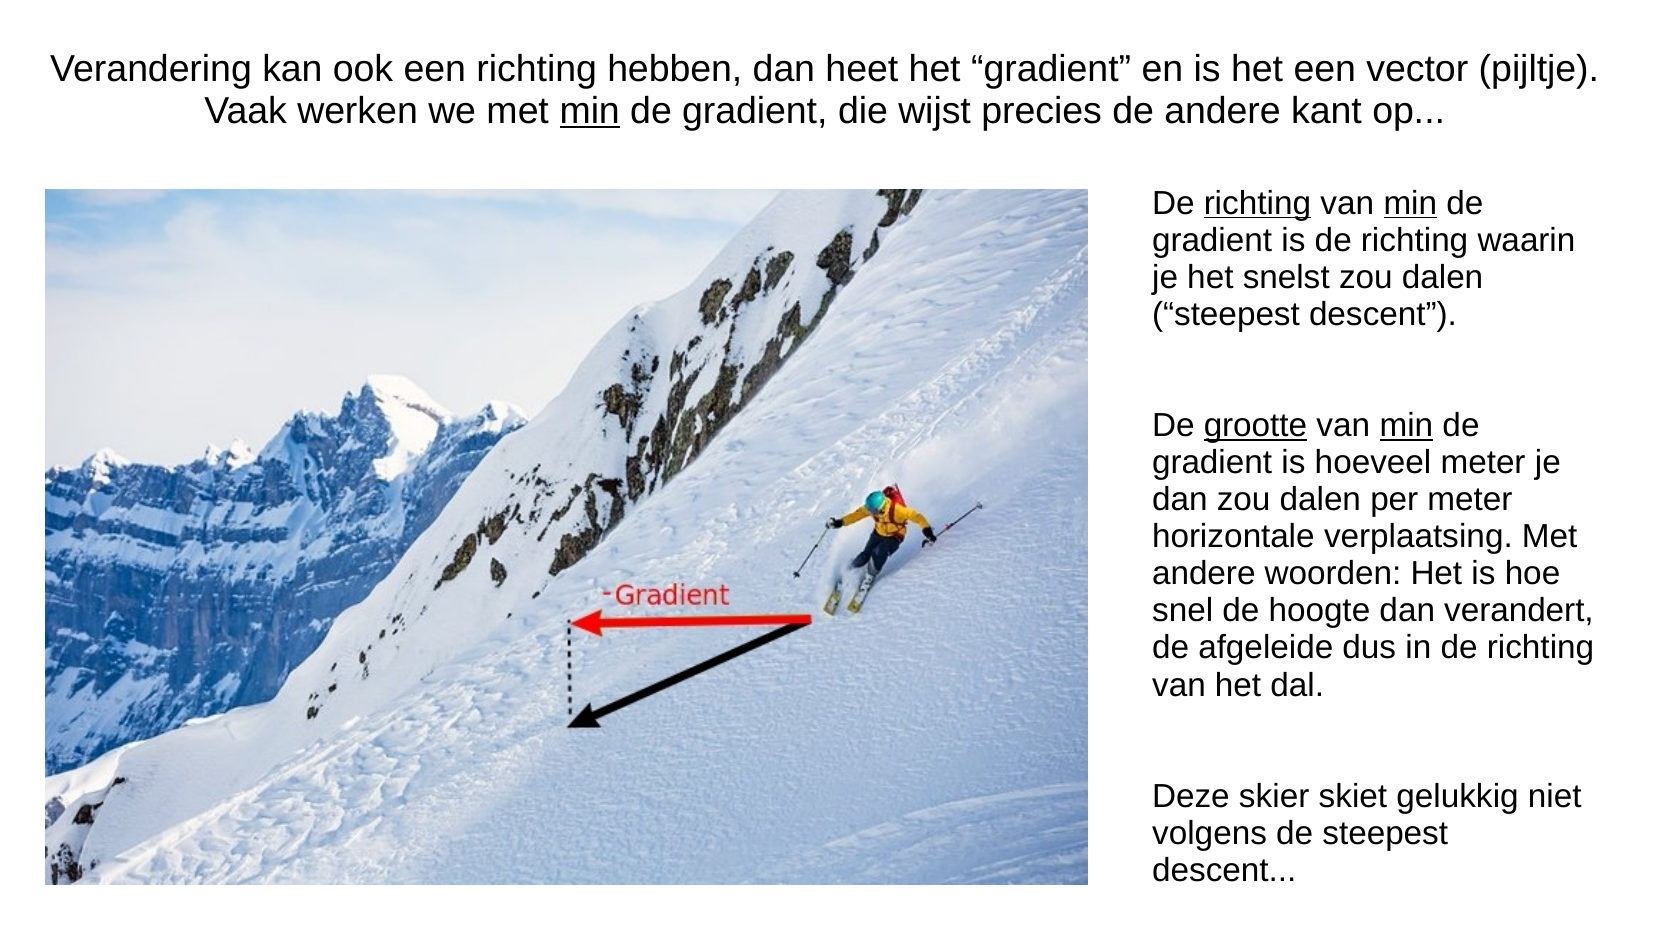

# Verandering kan ook een richting hebben, dan heet het “gradient” en is het een vector (pijltje). Vaak werken we met min de gradient, die wijst precies de andere kant op...
De richting van min de gradient is de richting waarin je het snelst zou dalen (“steepest descent”).
De grootte van min de gradient is hoeveel meter je dan zou dalen per meter horizontale verplaatsing. Met andere woorden: Het is hoe snel de hoogte dan verandert, de afgeleide dus in de richting van het dal.
Deze skier skiet gelukkig niet volgens de steepest descent...